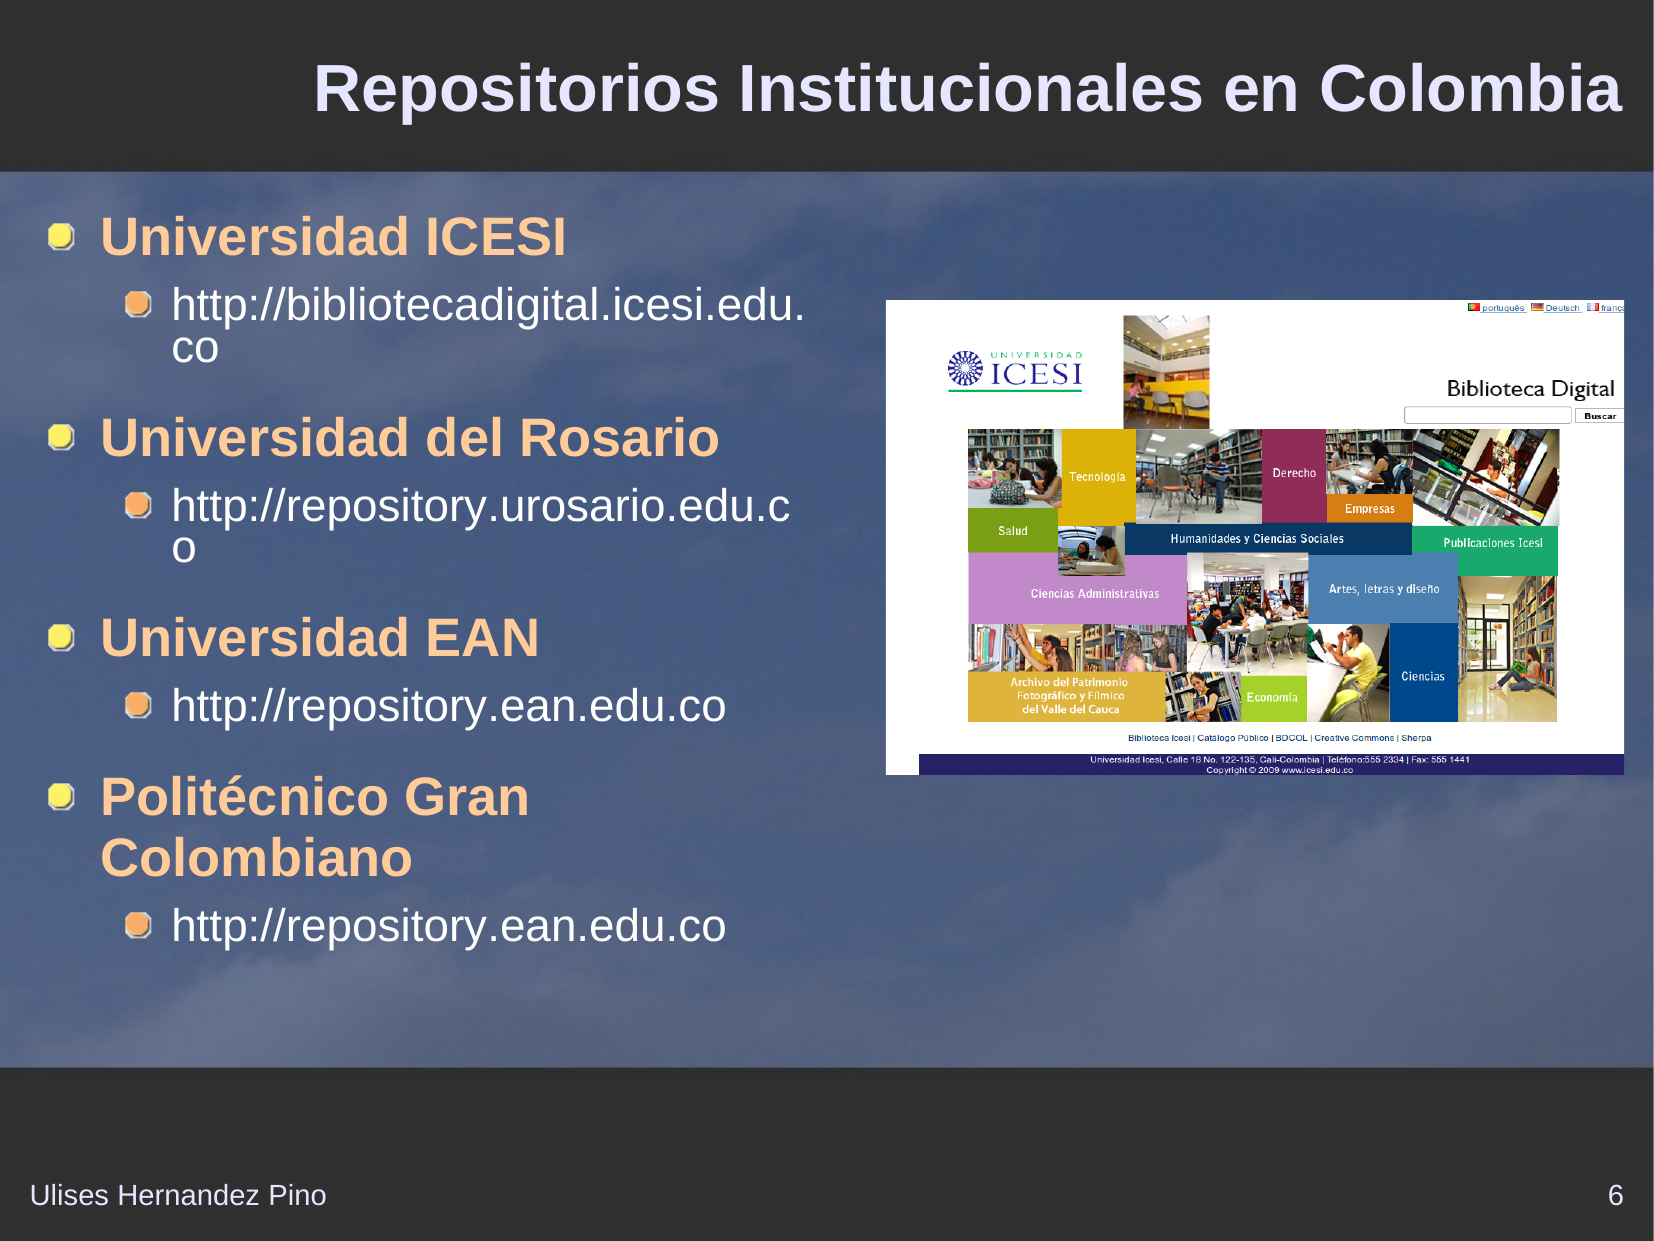

# Repositorios Institucionales en Colombia
Universidad ICESI
http://bibliotecadigital.icesi.edu.co
Universidad del Rosario
http://repository.urosario.edu.co
Universidad EAN
http://repository.ean.edu.co
Politécnico Gran Colombiano
http://repository.ean.edu.co
Ulises Hernandez Pino
6